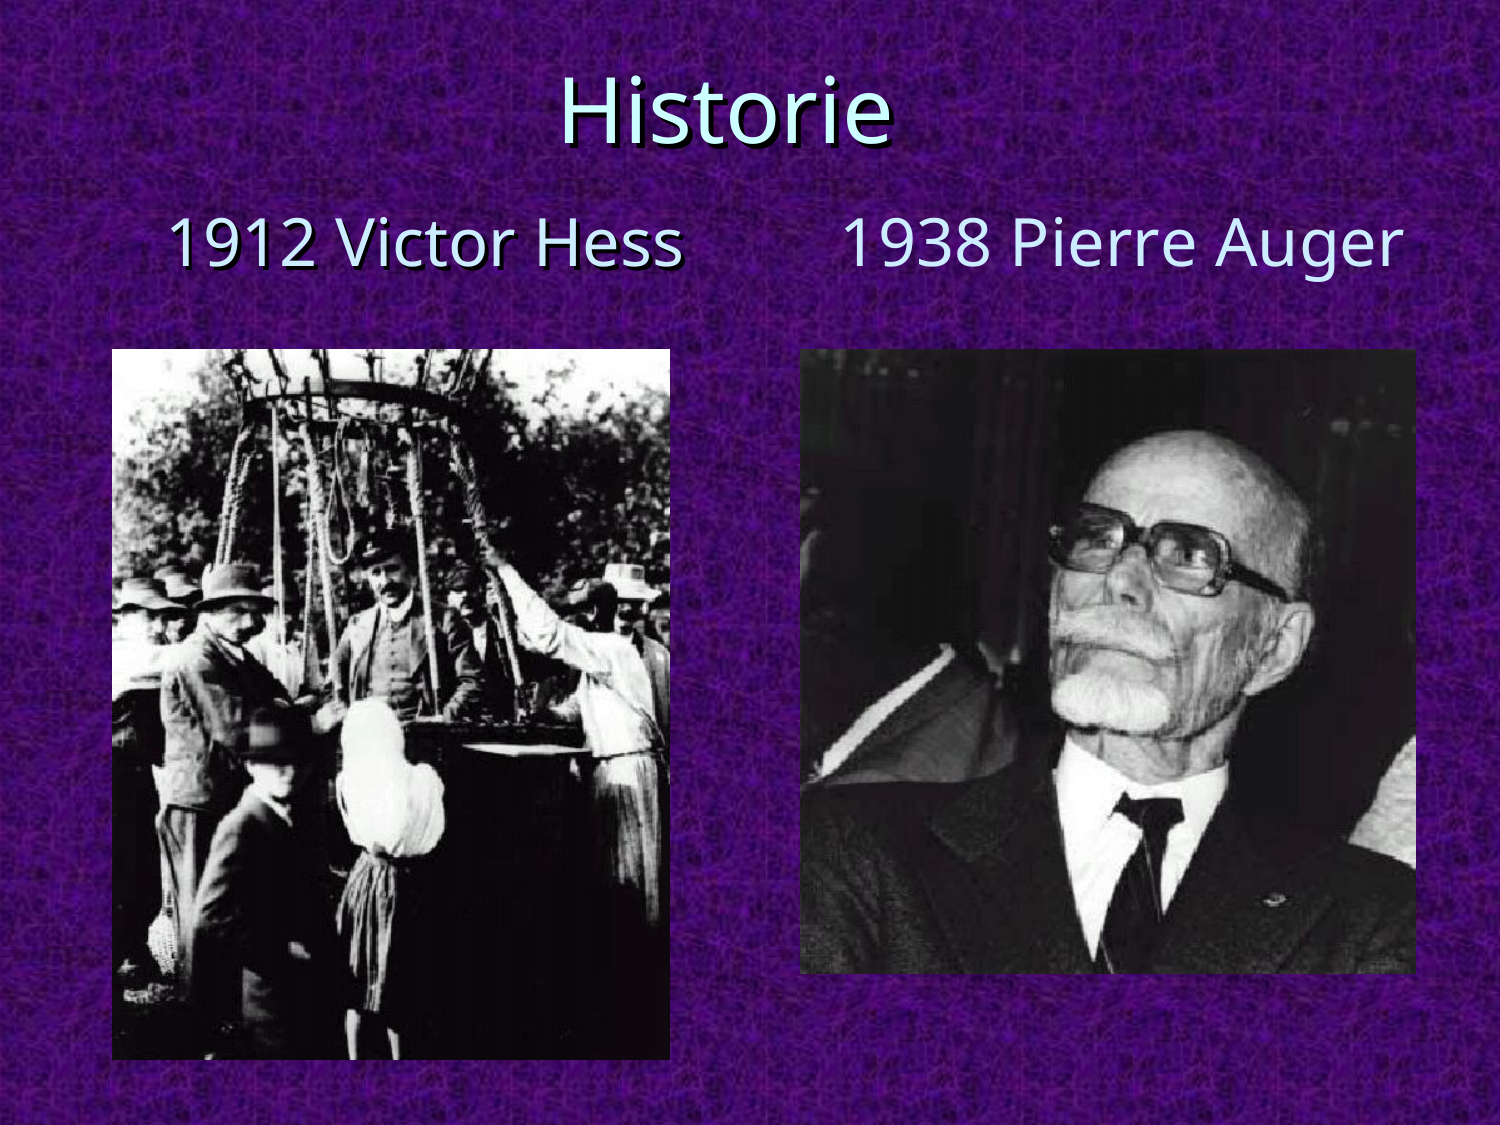

# Historie
1912 Victor Hess
1938 Pierre Auger